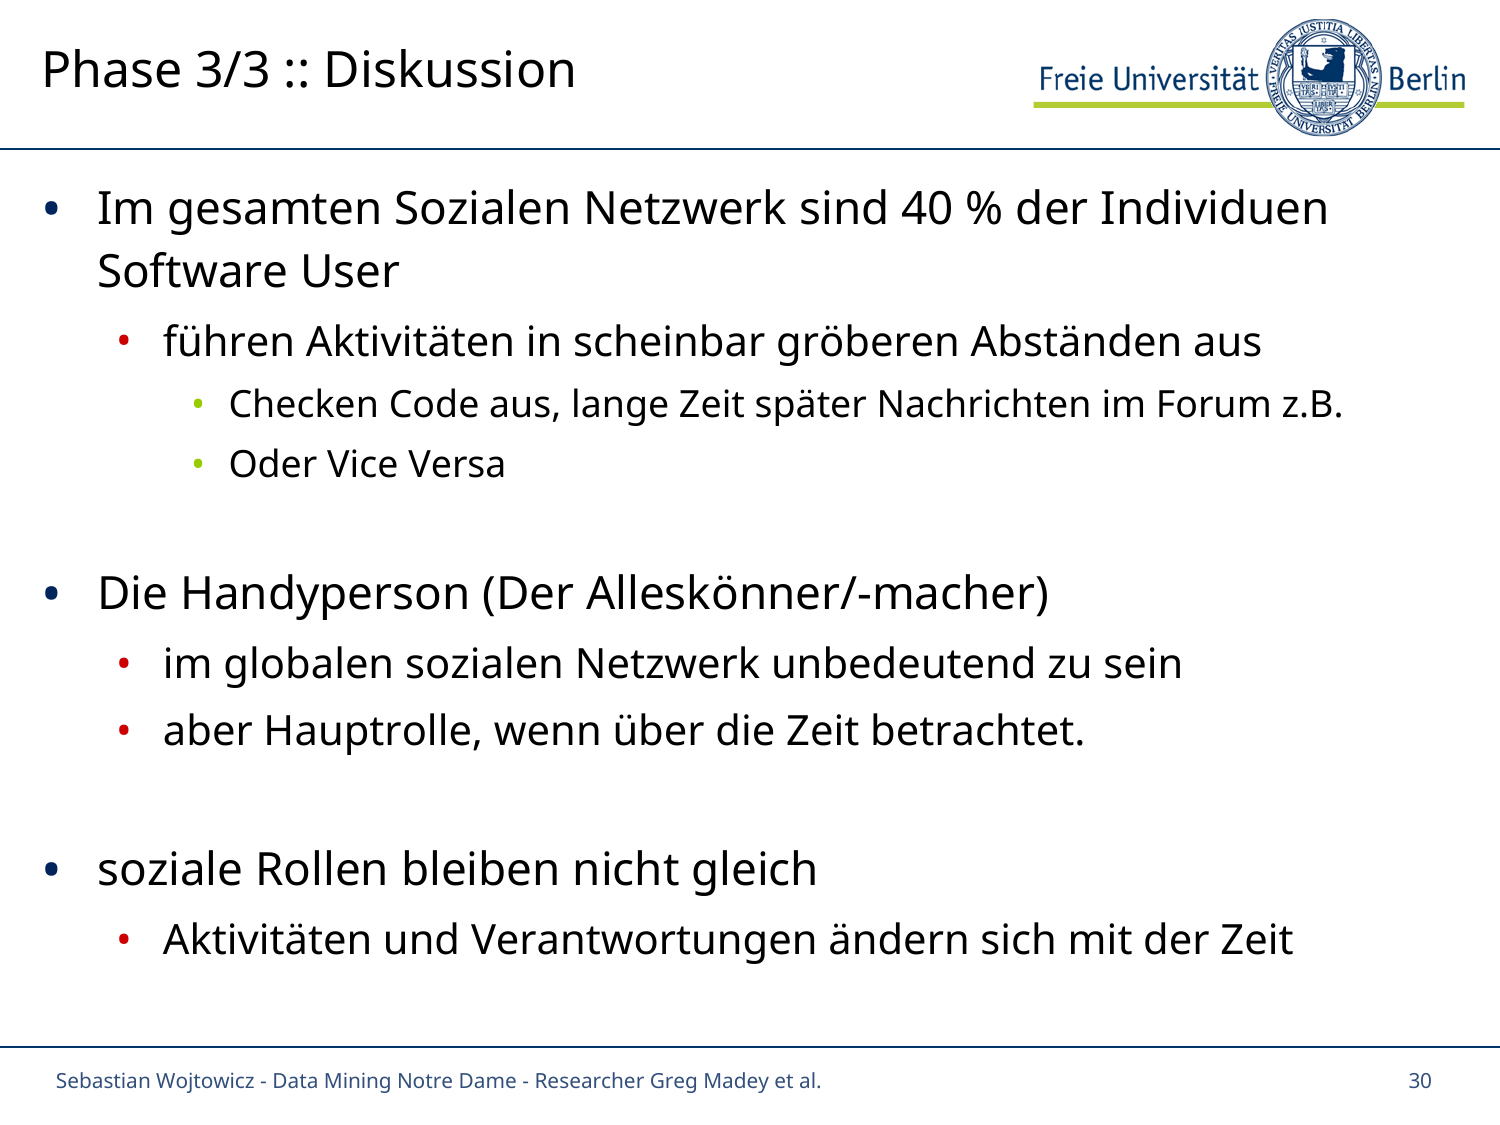

# Phase 3/3 :: Diskussion
Im gesamten Sozialen Netzwerk sind 40 % der Individuen Software User
führen Aktivitäten in scheinbar gröberen Abständen aus
Checken Code aus, lange Zeit später Nachrichten im Forum z.B.
Oder Vice Versa
Die Handyperson (Der Alleskönner/-macher)
im globalen sozialen Netzwerk unbedeutend zu sein
aber Hauptrolle, wenn über die Zeit betrachtet.
soziale Rollen bleiben nicht gleich
Aktivitäten und Verantwortungen ändern sich mit der Zeit
Sebastian Wojtowicz - Data Mining Notre Dame - Researcher Greg Madey et al.
30